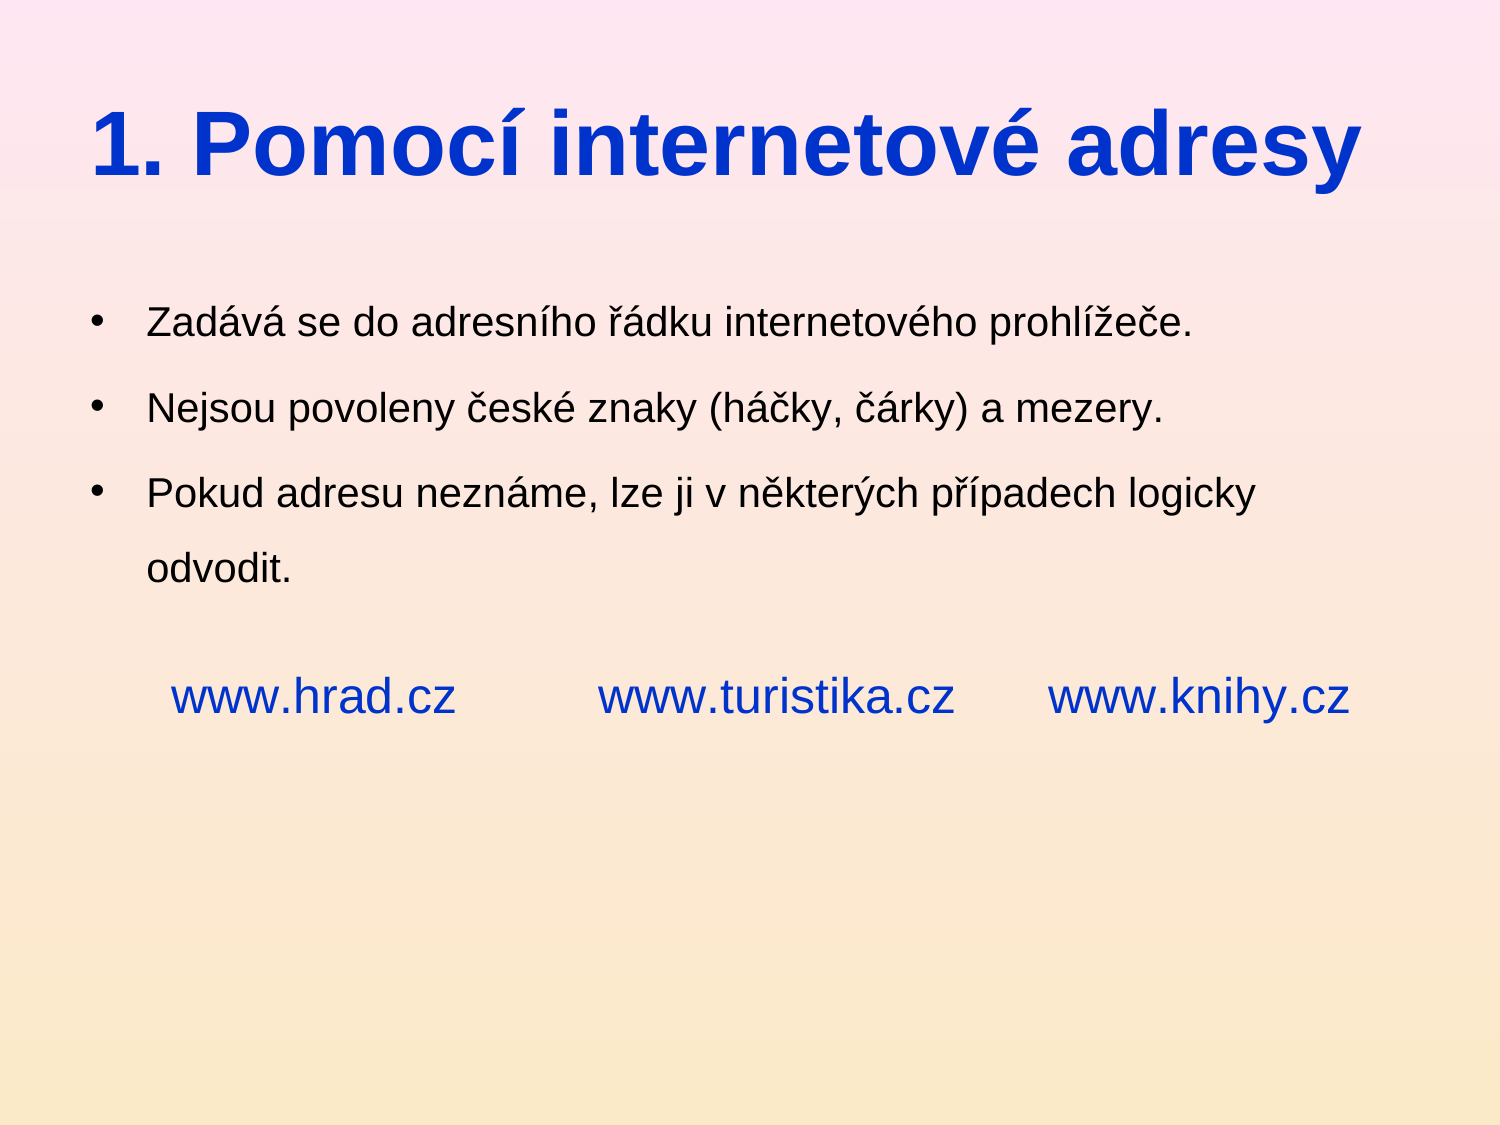

# 1. Pomocí internetové adresy
Zadává se do adresního řádku internetového prohlížeče.
Nejsou povoleny české znaky (háčky, čárky) a mezery.
Pokud adresu neznáme, lze ji v některých případech logicky odvodit.
 www.hrad.cz 	www.turistika.cz 	www.knihy.cz